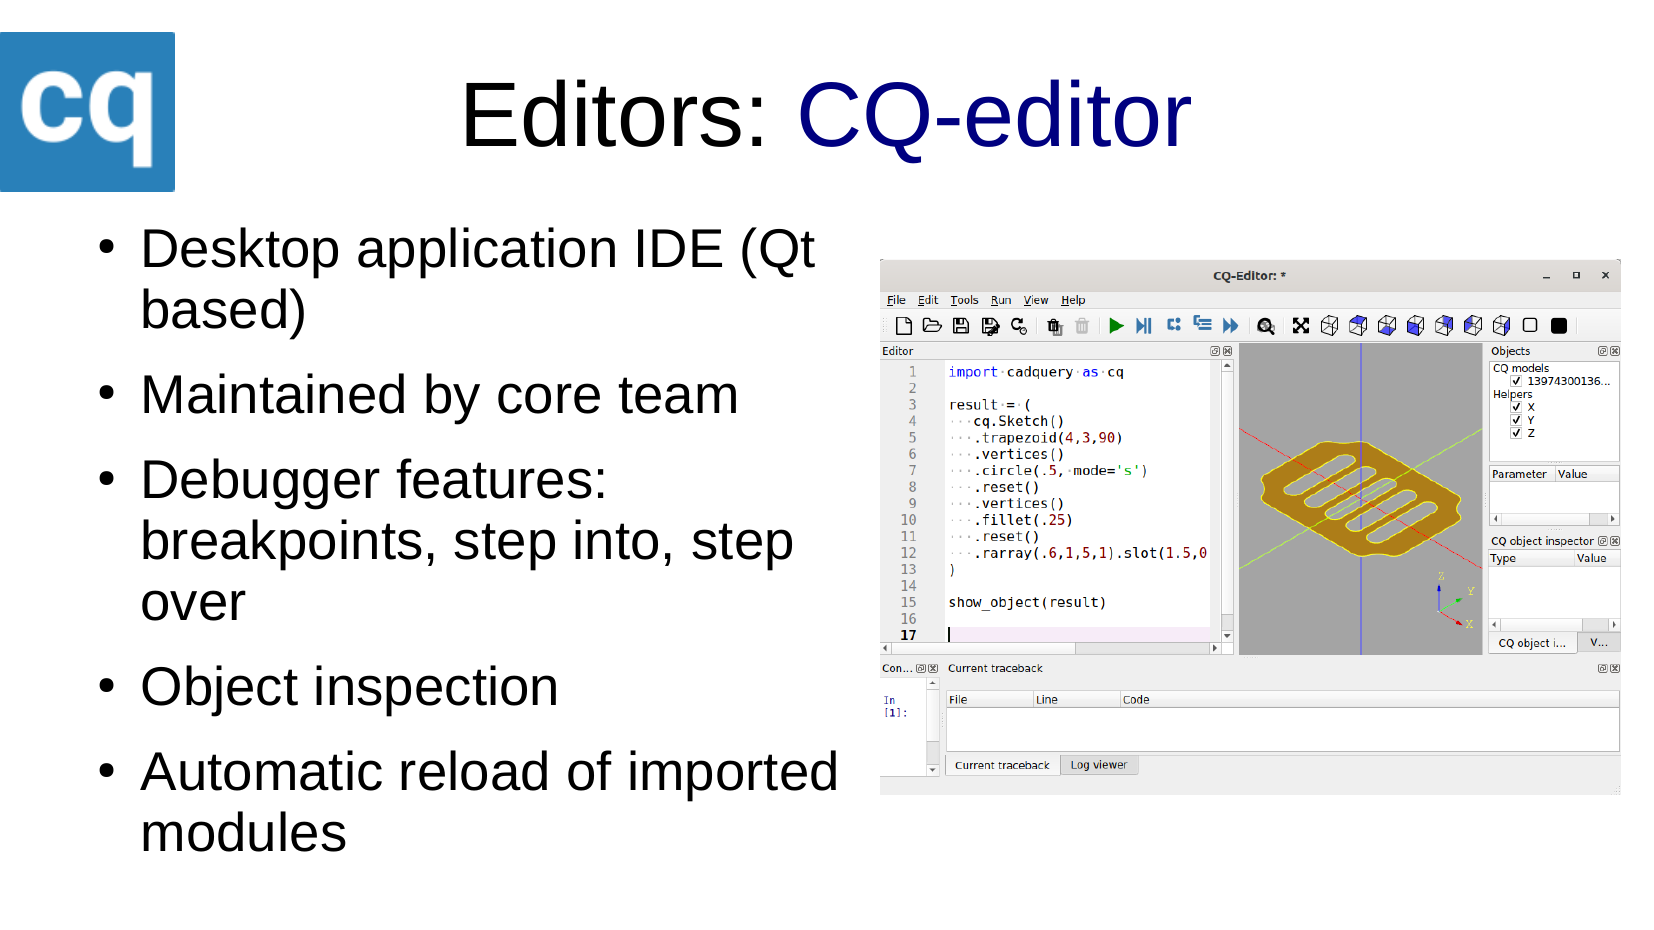

# Editors: CQ-editor
Desktop application IDE (Qt based)
Maintained by core team
Debugger features: breakpoints, step into, step over
Object inspection
Automatic reload of imported modules